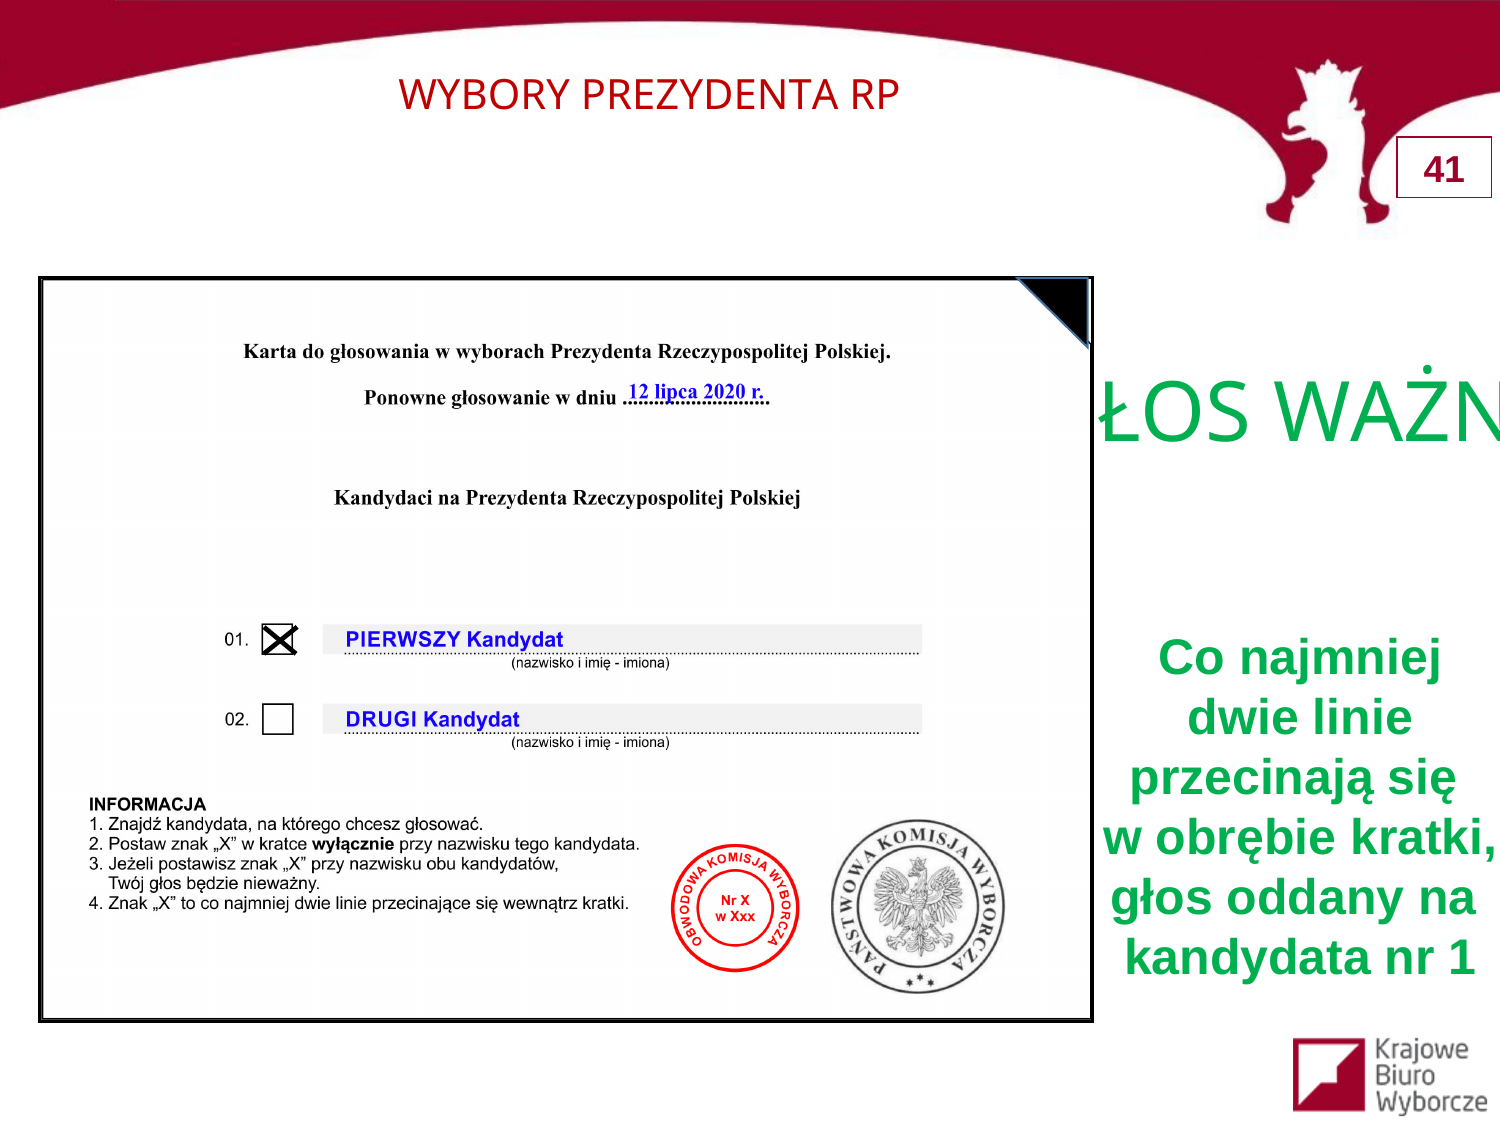

WYBORY PREZYDENTA RP
GŁOS WAŻNY
Co najmniej dwie linie przecinają się
w obrębie kratki, głos oddany na kandydata nr 1